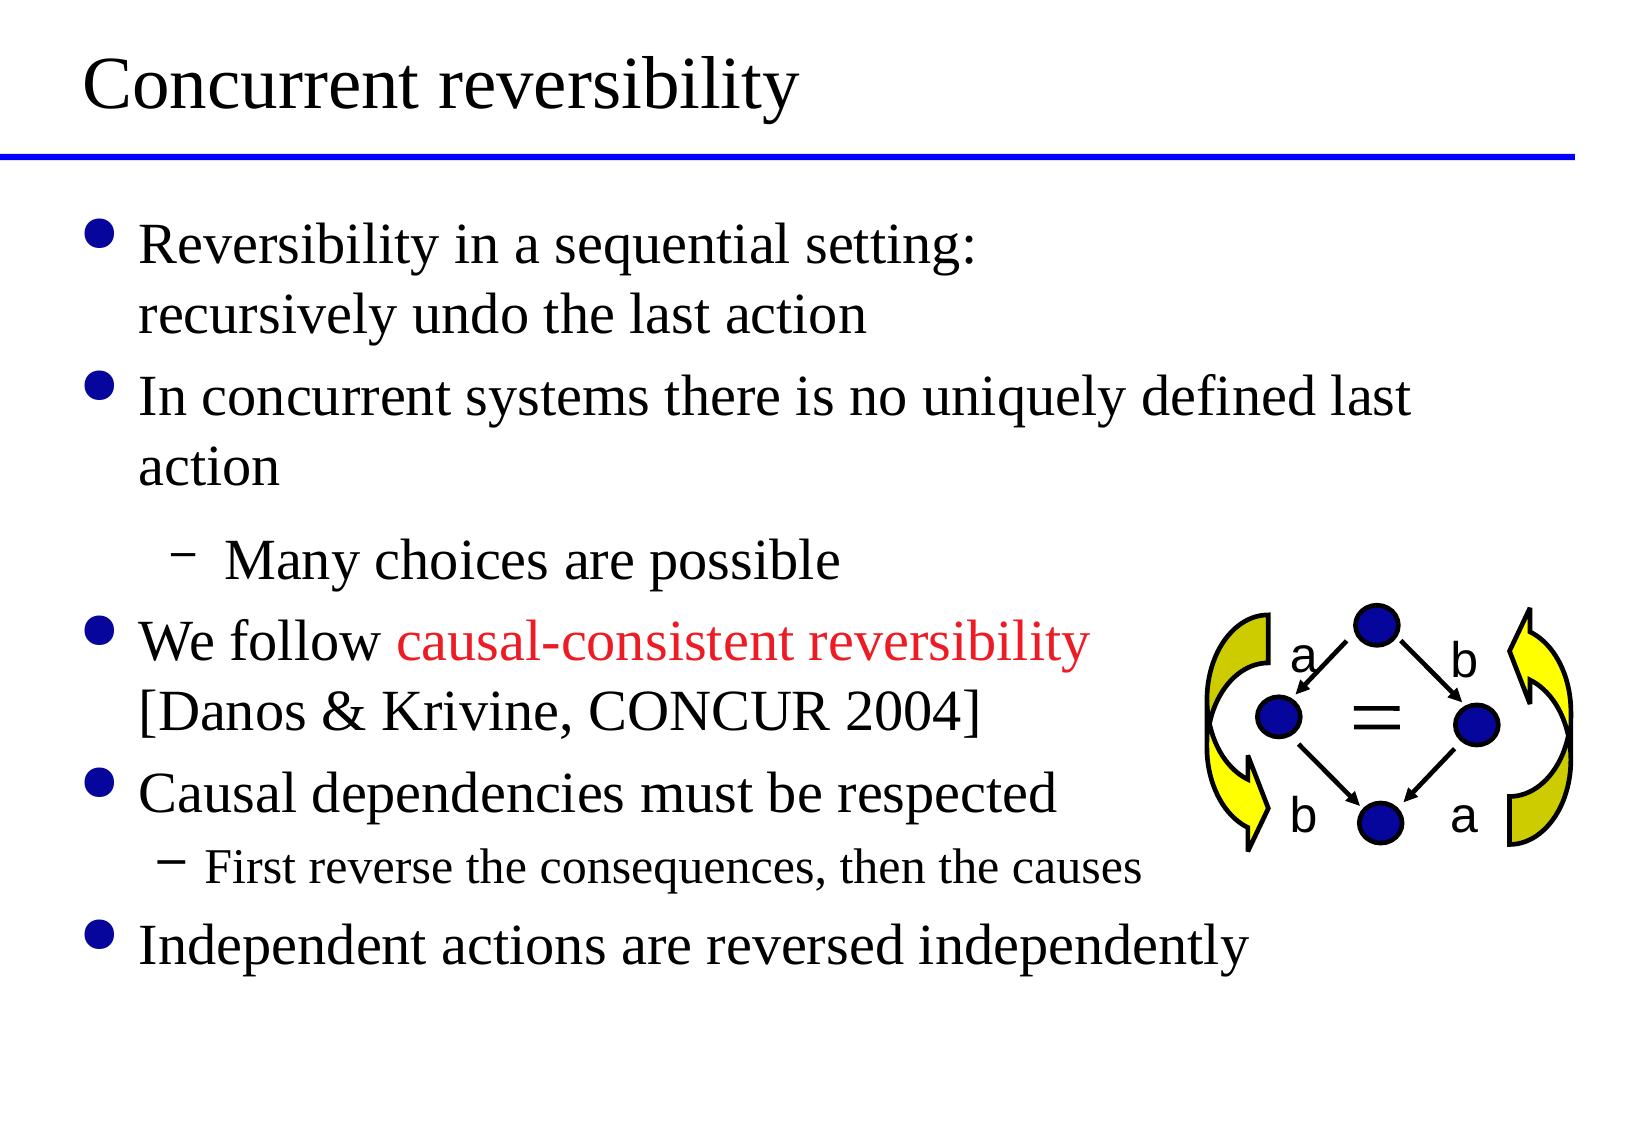

# Concurrent reversibility
Reversibility in a sequential setting:
recursively undo the last action
In concurrent systems there is no uniquely defined last action
Many choices are possible
We follow causal-consistent reversibility
[Danos & Krivine, CONCUR 2004]
Causal dependencies must be respected
First reverse the consequences, then the causes
Independent actions are reversed independently
a
b
a
b